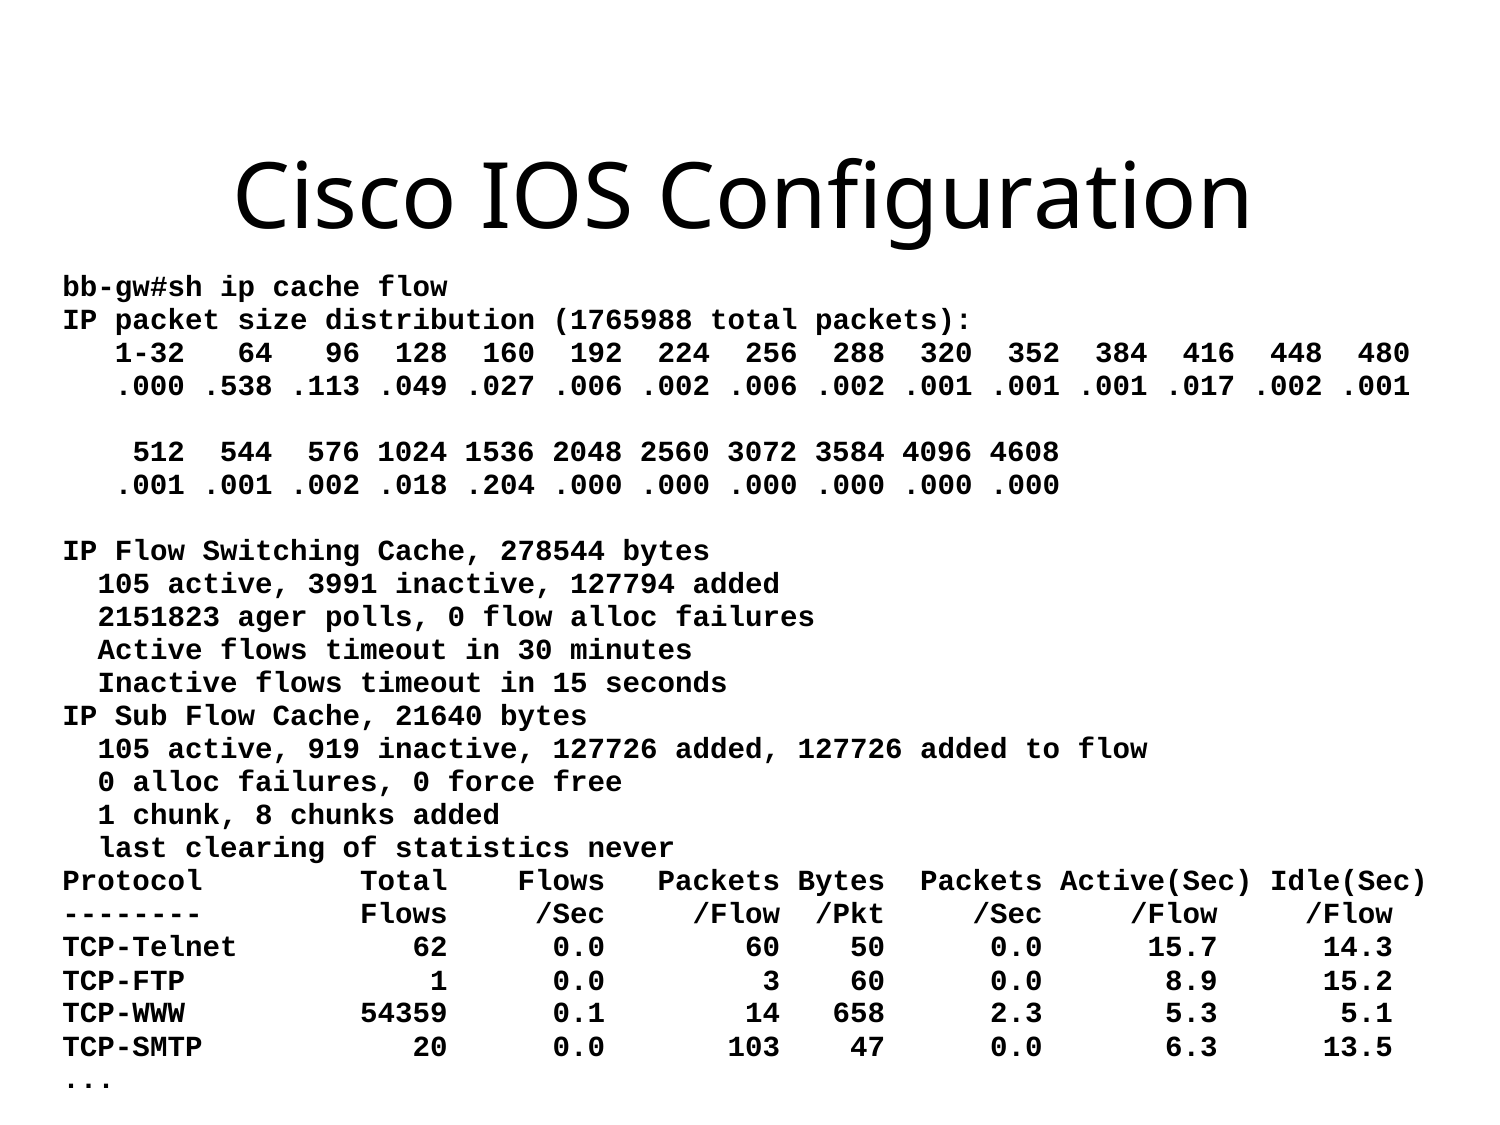

# Cisco IOS Configuration
bb-gw#sh ip cache flow
IP packet size distribution (1765988 total packets):
 1-32 64 96 128 160 192 224 256 288 320 352 384 416 448 480
 .000 .538 .113 .049 .027 .006 .002 .006 .002 .001 .001 .001 .017 .002 .001
 512 544 576 1024 1536 2048 2560 3072 3584 4096 4608
 .001 .001 .002 .018 .204 .000 .000 .000 .000 .000 .000
IP Flow Switching Cache, 278544 bytes
 105 active, 3991 inactive, 127794 added
 2151823 ager polls, 0 flow alloc failures
 Active flows timeout in 30 minutes
 Inactive flows timeout in 15 seconds
IP Sub Flow Cache, 21640 bytes
 105 active, 919 inactive, 127726 added, 127726 added to flow
 0 alloc failures, 0 force free
 1 chunk, 8 chunks added
 last clearing of statistics never
Protocol Total Flows Packets Bytes Packets Active(Sec) Idle(Sec)
-------- Flows /Sec /Flow /Pkt /Sec /Flow /Flow
TCP-Telnet 62 0.0 60 50 0.0 15.7 14.3
TCP-FTP 1 0.0 3 60 0.0 8.9 15.2
TCP-WWW 54359 0.1 14 658 2.3 5.3 5.1
TCP-SMTP 20 0.0 103 47 0.0 6.3 13.5
...